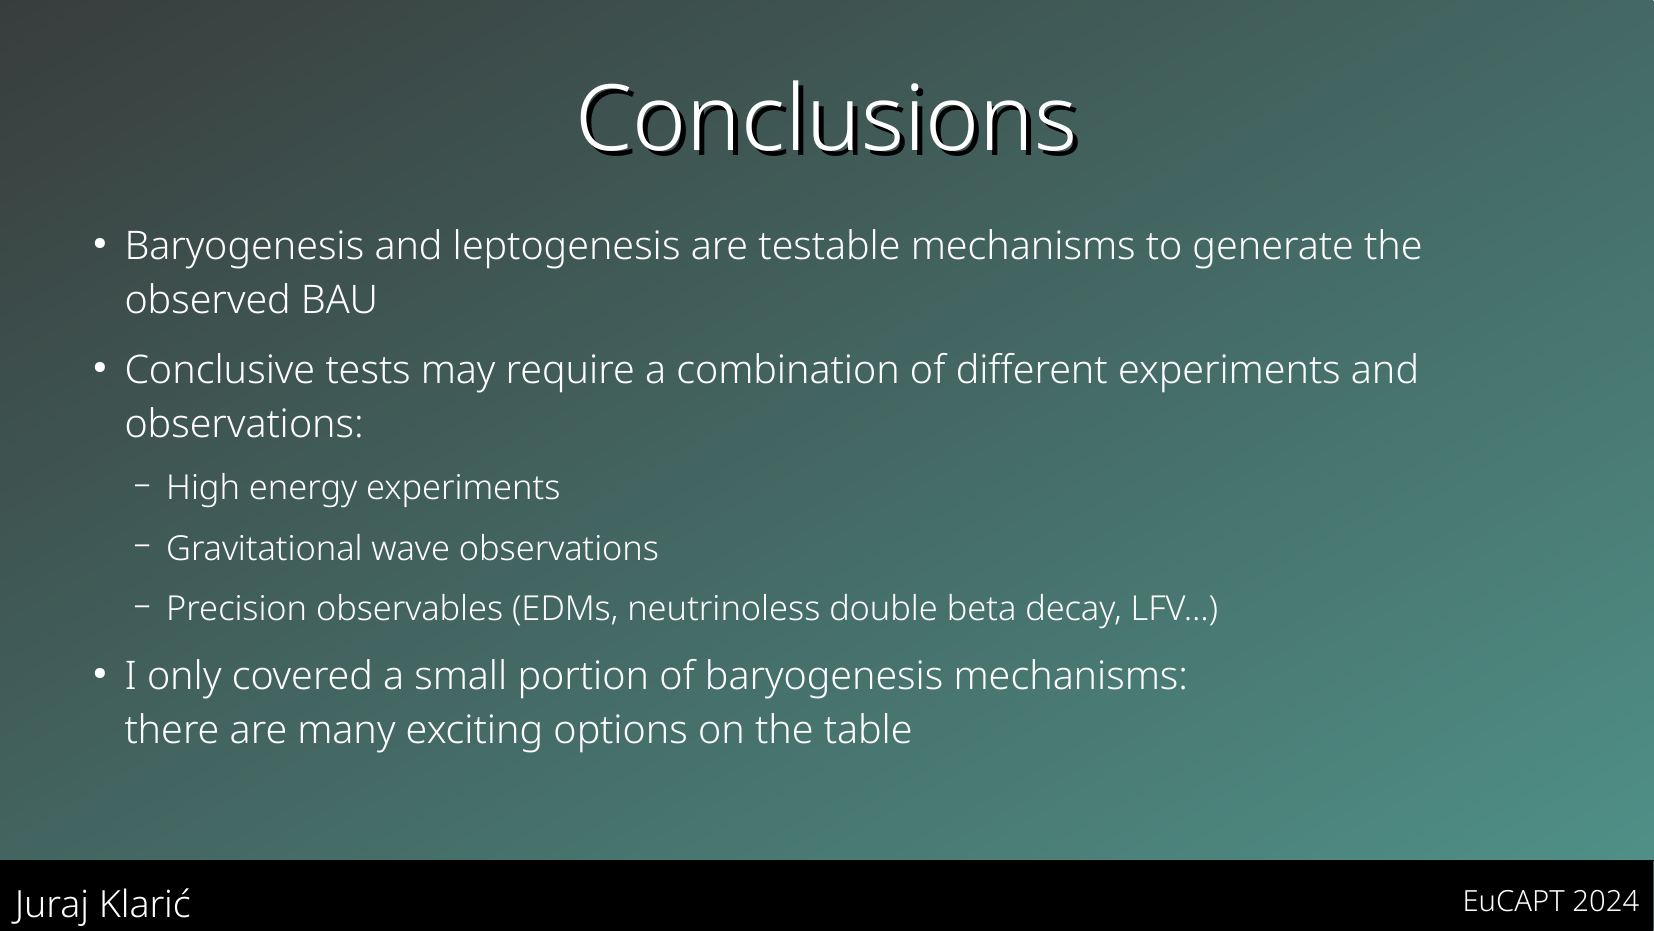

# Conclusions
Baryogenesis and leptogenesis are testable mechanisms to generate the observed BAU
Conclusive tests may require a combination of different experiments and observations:
High energy experiments
Gravitational wave observations
Precision observables (EDMs, neutrinoless double beta decay, LFV...)
I only covered a small portion of baryogenesis mechanisms:
there are many exciting options on the table
Juraj Klarić
EuCAPT 2024